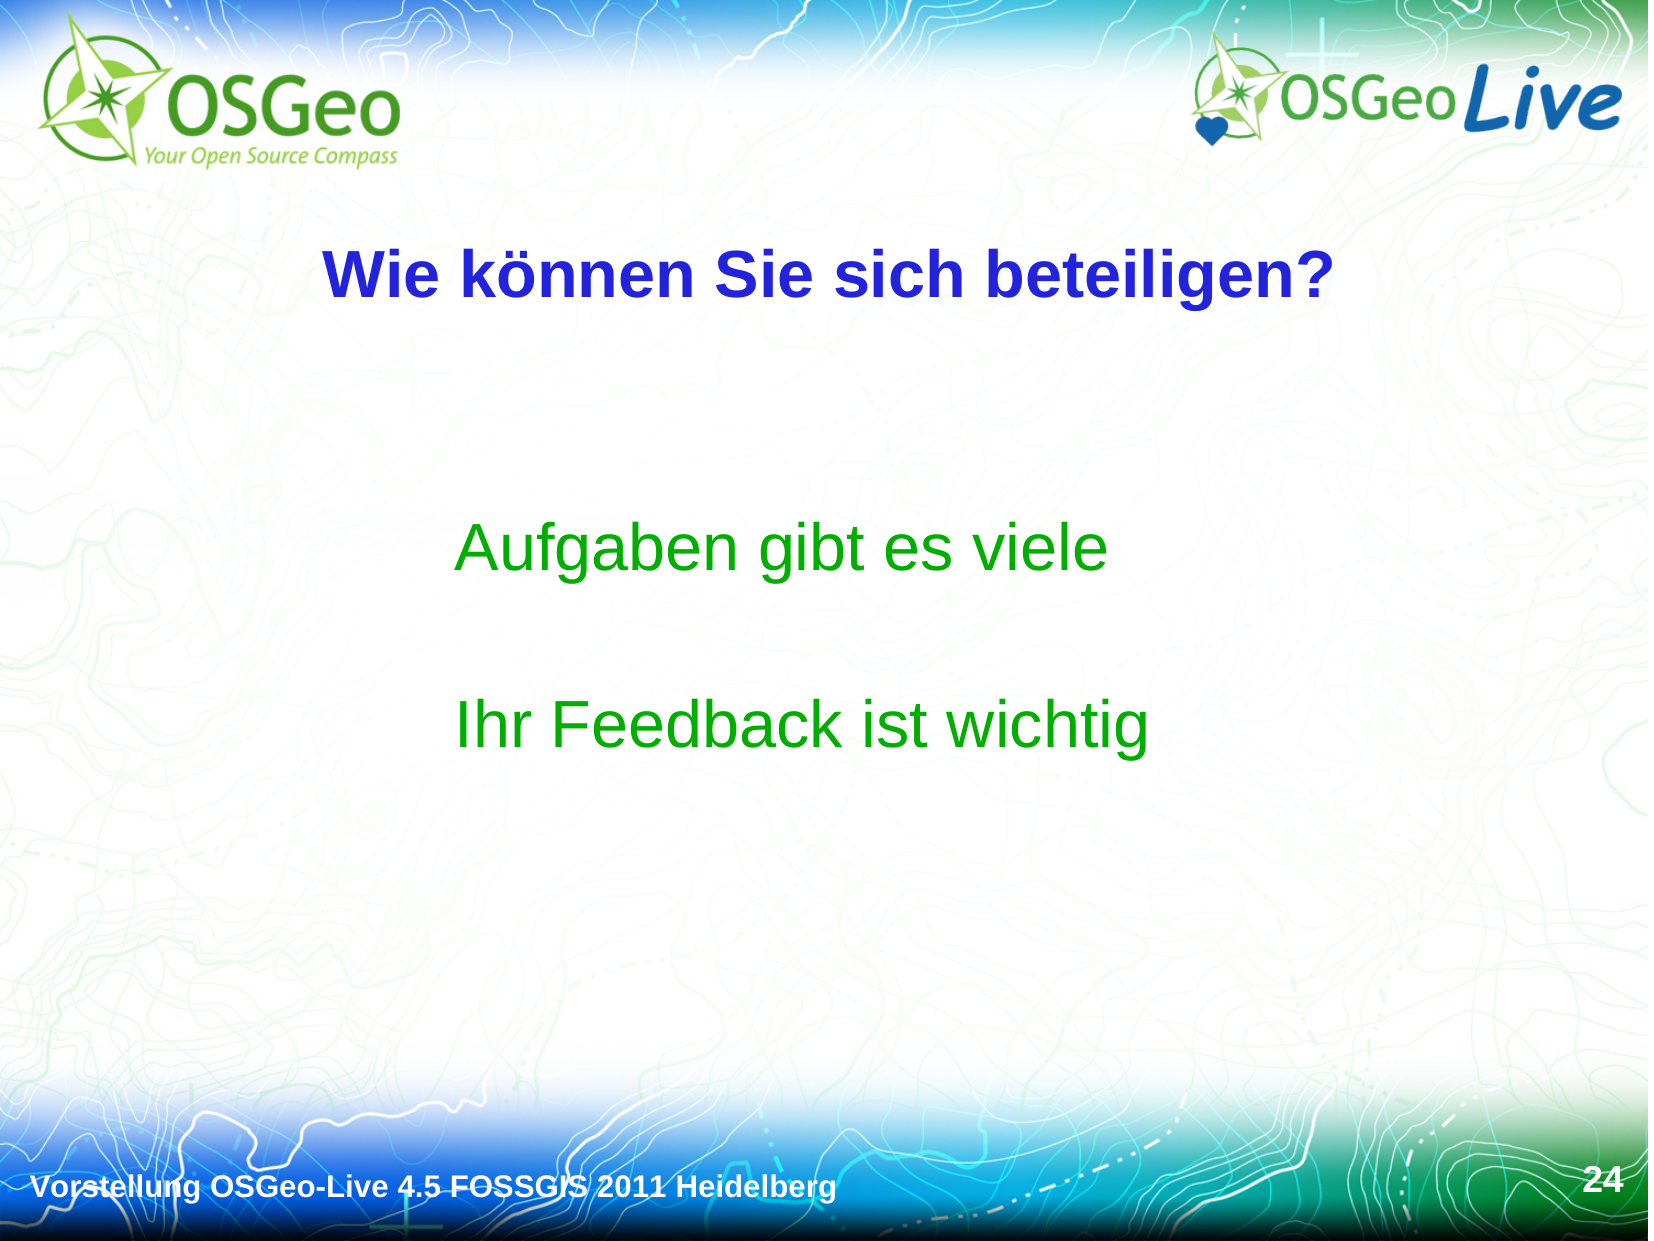

# Wie können Sie sich beteiligen?
Aufgaben gibt es viele
Ihr Feedback ist wichtig